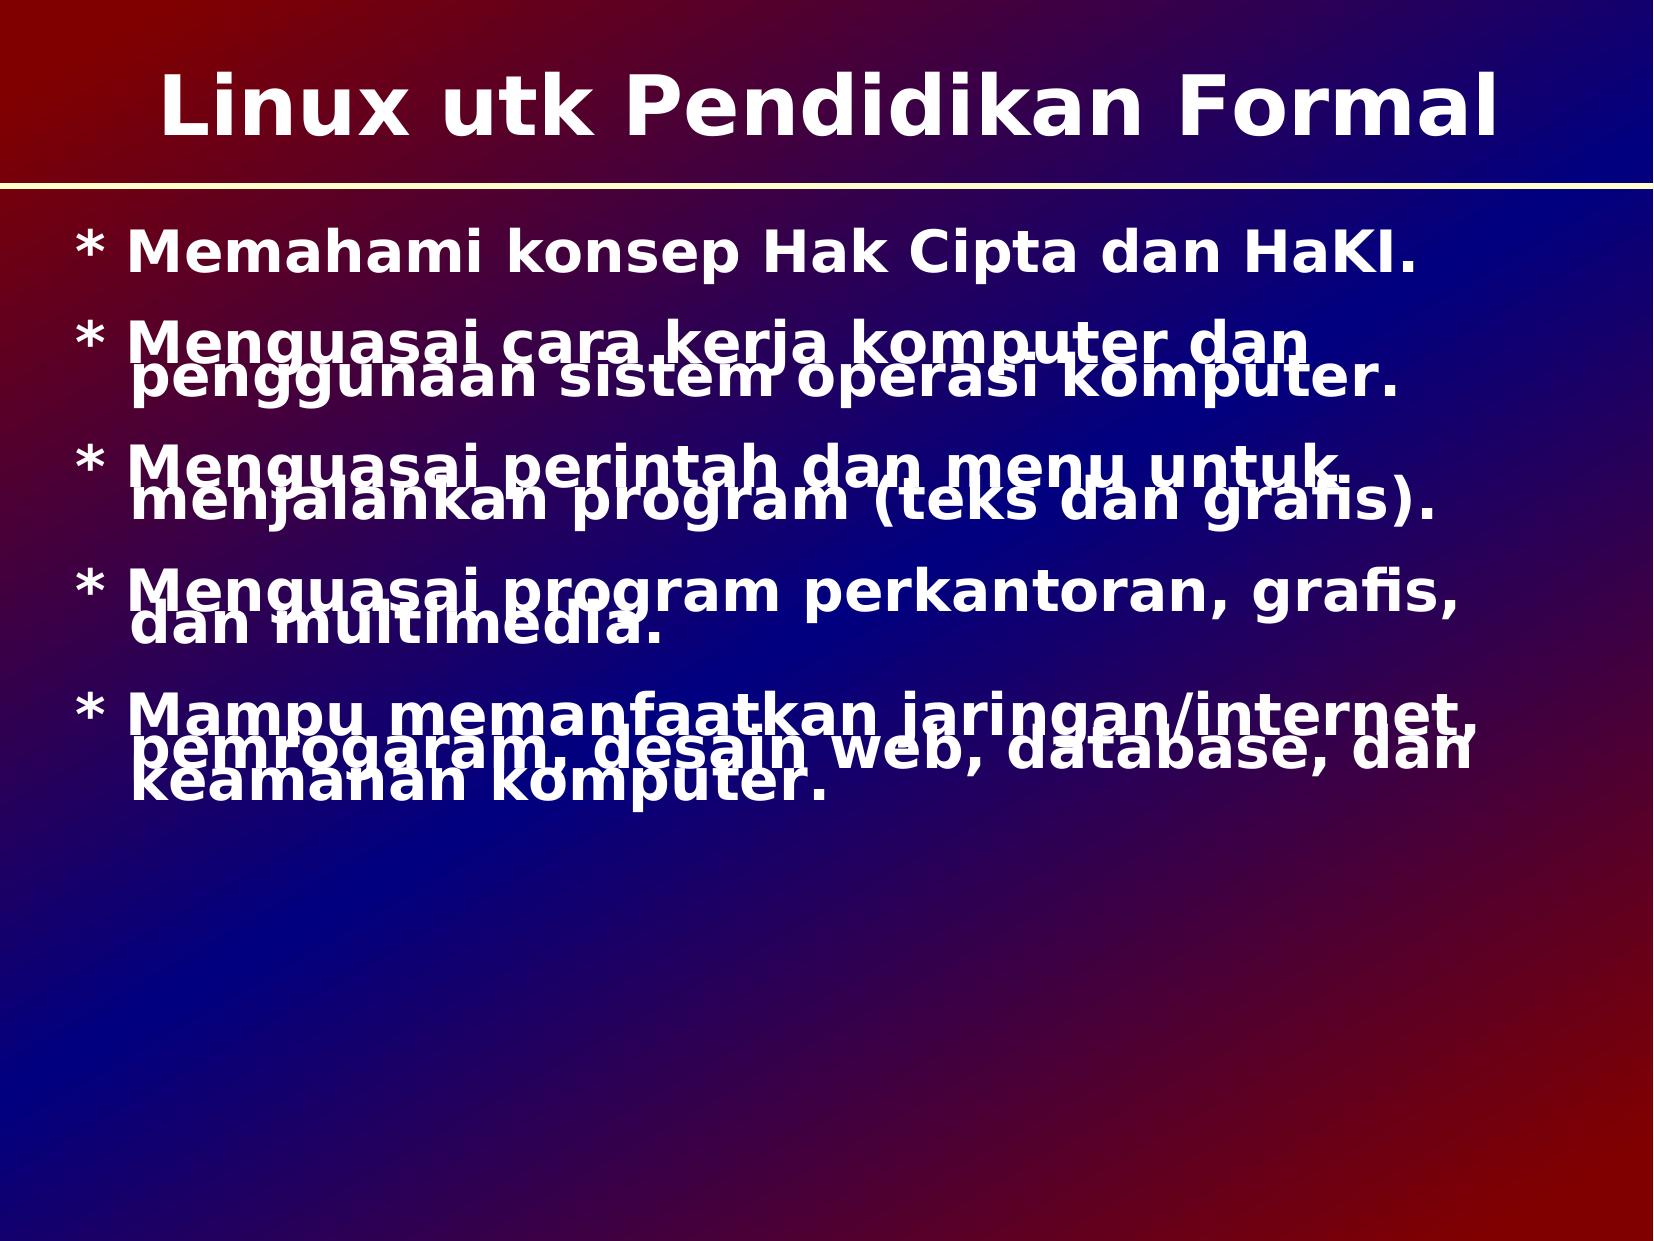

# Linux utk Pendidikan Formal
* Memahami konsep Hak Cipta dan HaKI.
* Menguasai cara kerja komputer dan penggunaan sistem operasi komputer.
* Menguasai perintah dan menu untuk menjalankan program (teks dan grafis).
* Menguasai program perkantoran, grafis, dan multimedia.
* Mampu memanfaatkan jaringan/internet, pemrogaram, desain web, database, dan keamanan komputer.